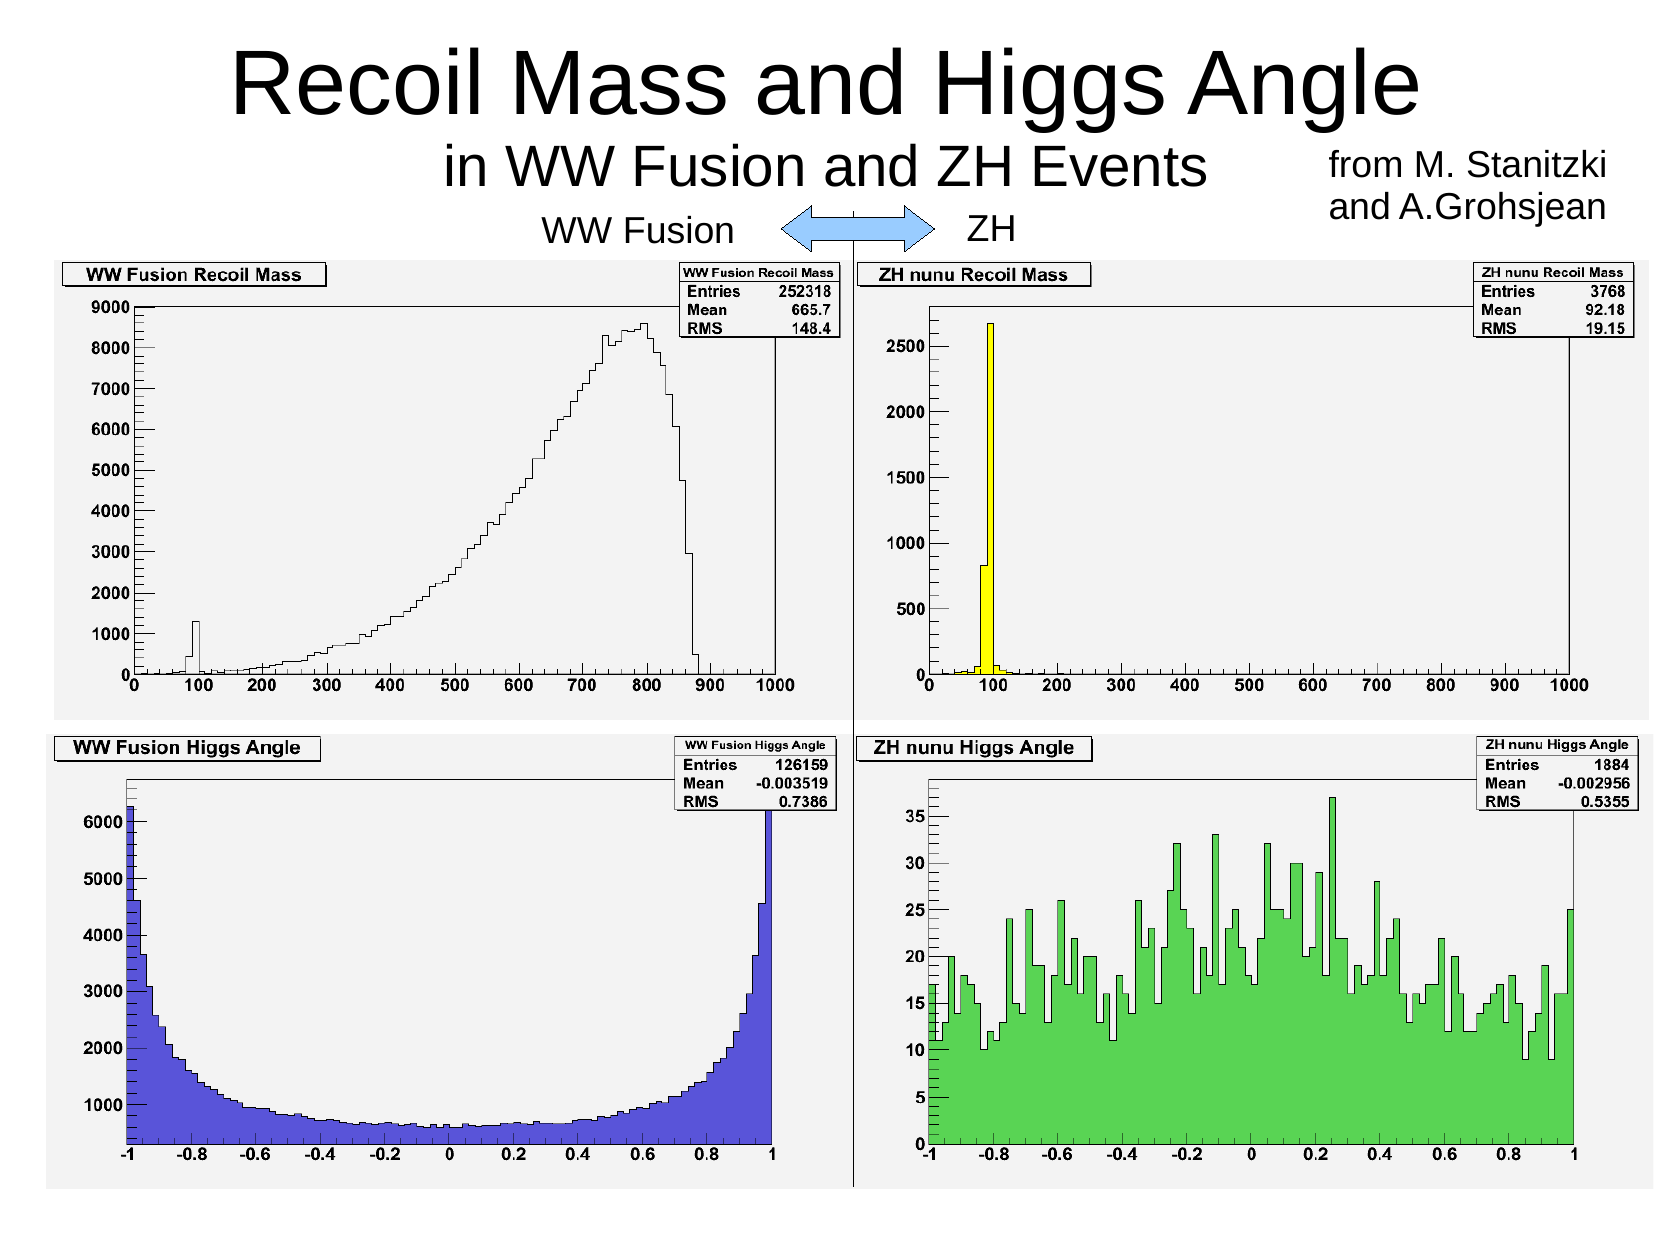

# Recoil Mass and Higgs Angle in WW Fusion and ZH Events
from M. Stanitzki
and A.Grohsjean
ZH
WW Fusion
SiD Workshop August 2012
11